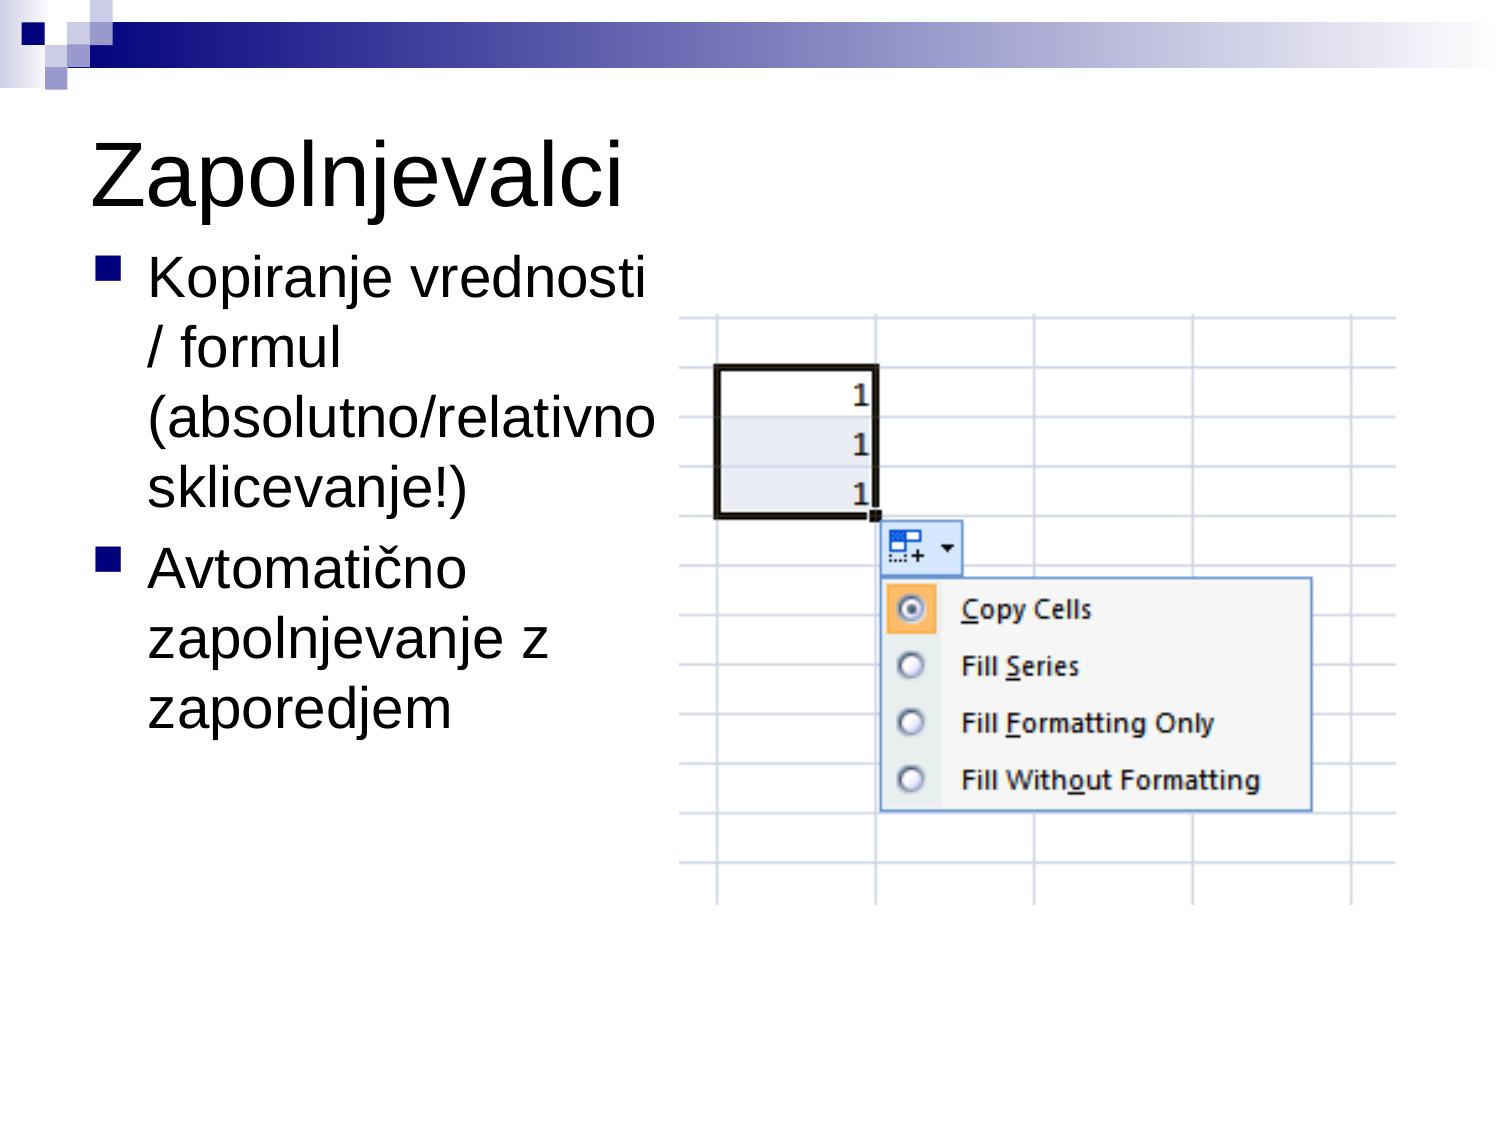

# Zapolnjevalci
Kopiranje vrednosti / formul
(absolutno/relativno sklicevanje!)
Avtomatično zapolnjevanje z zaporedjem